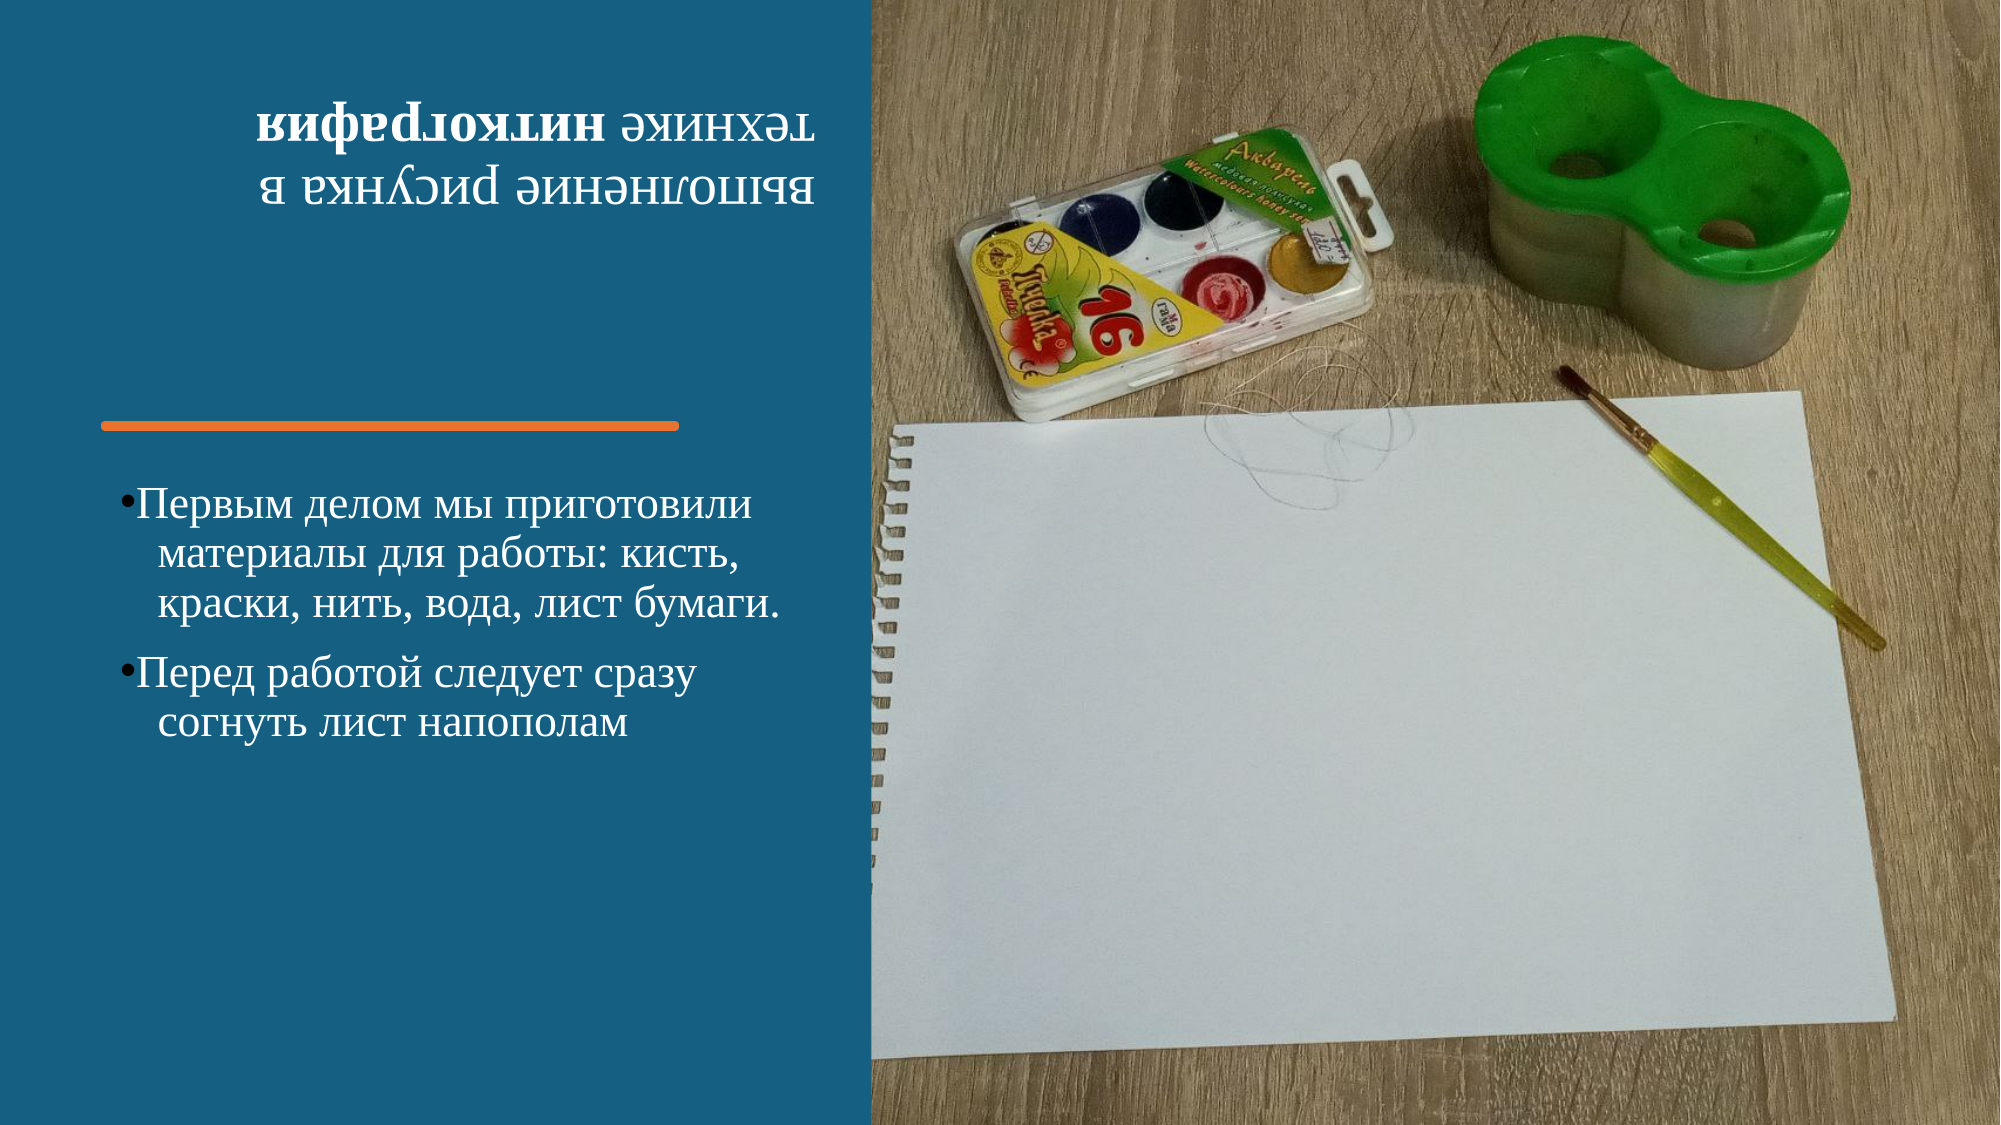

# выполнение рисунка в технике ниткография
Первым делом мы приготовили материалы для работы: кисть, краски, нить, вода, лист бумаги.
Перед работой следует сразу согнуть лист напополам